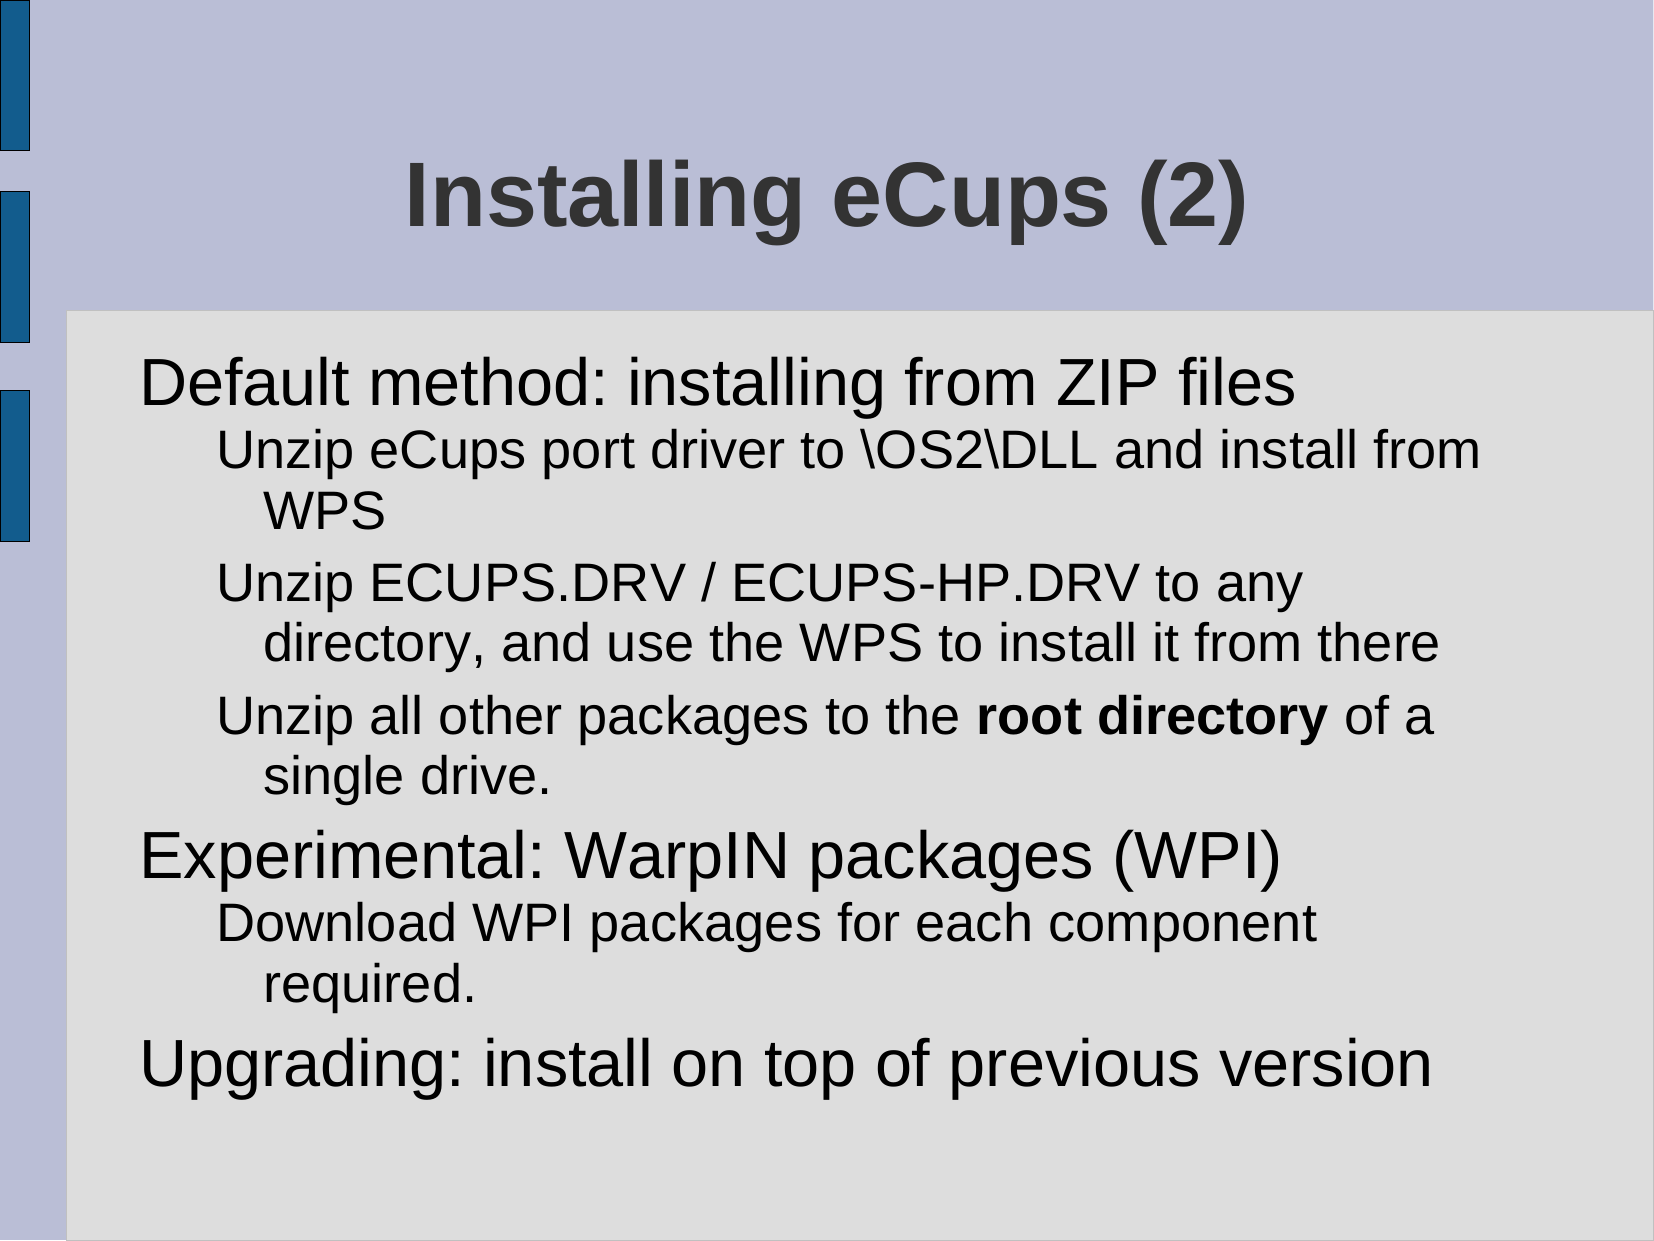

# Installing eCups (2)
Default method: installing from ZIP files
Unzip eCups port driver to \OS2\DLL and install from WPS
Unzip ECUPS.DRV / ECUPS-HP.DRV to any directory, and use the WPS to install it from there
Unzip all other packages to the root directory of a single drive.
Experimental: WarpIN packages (WPI)
Download WPI packages for each component required.
Upgrading: install on top of previous version